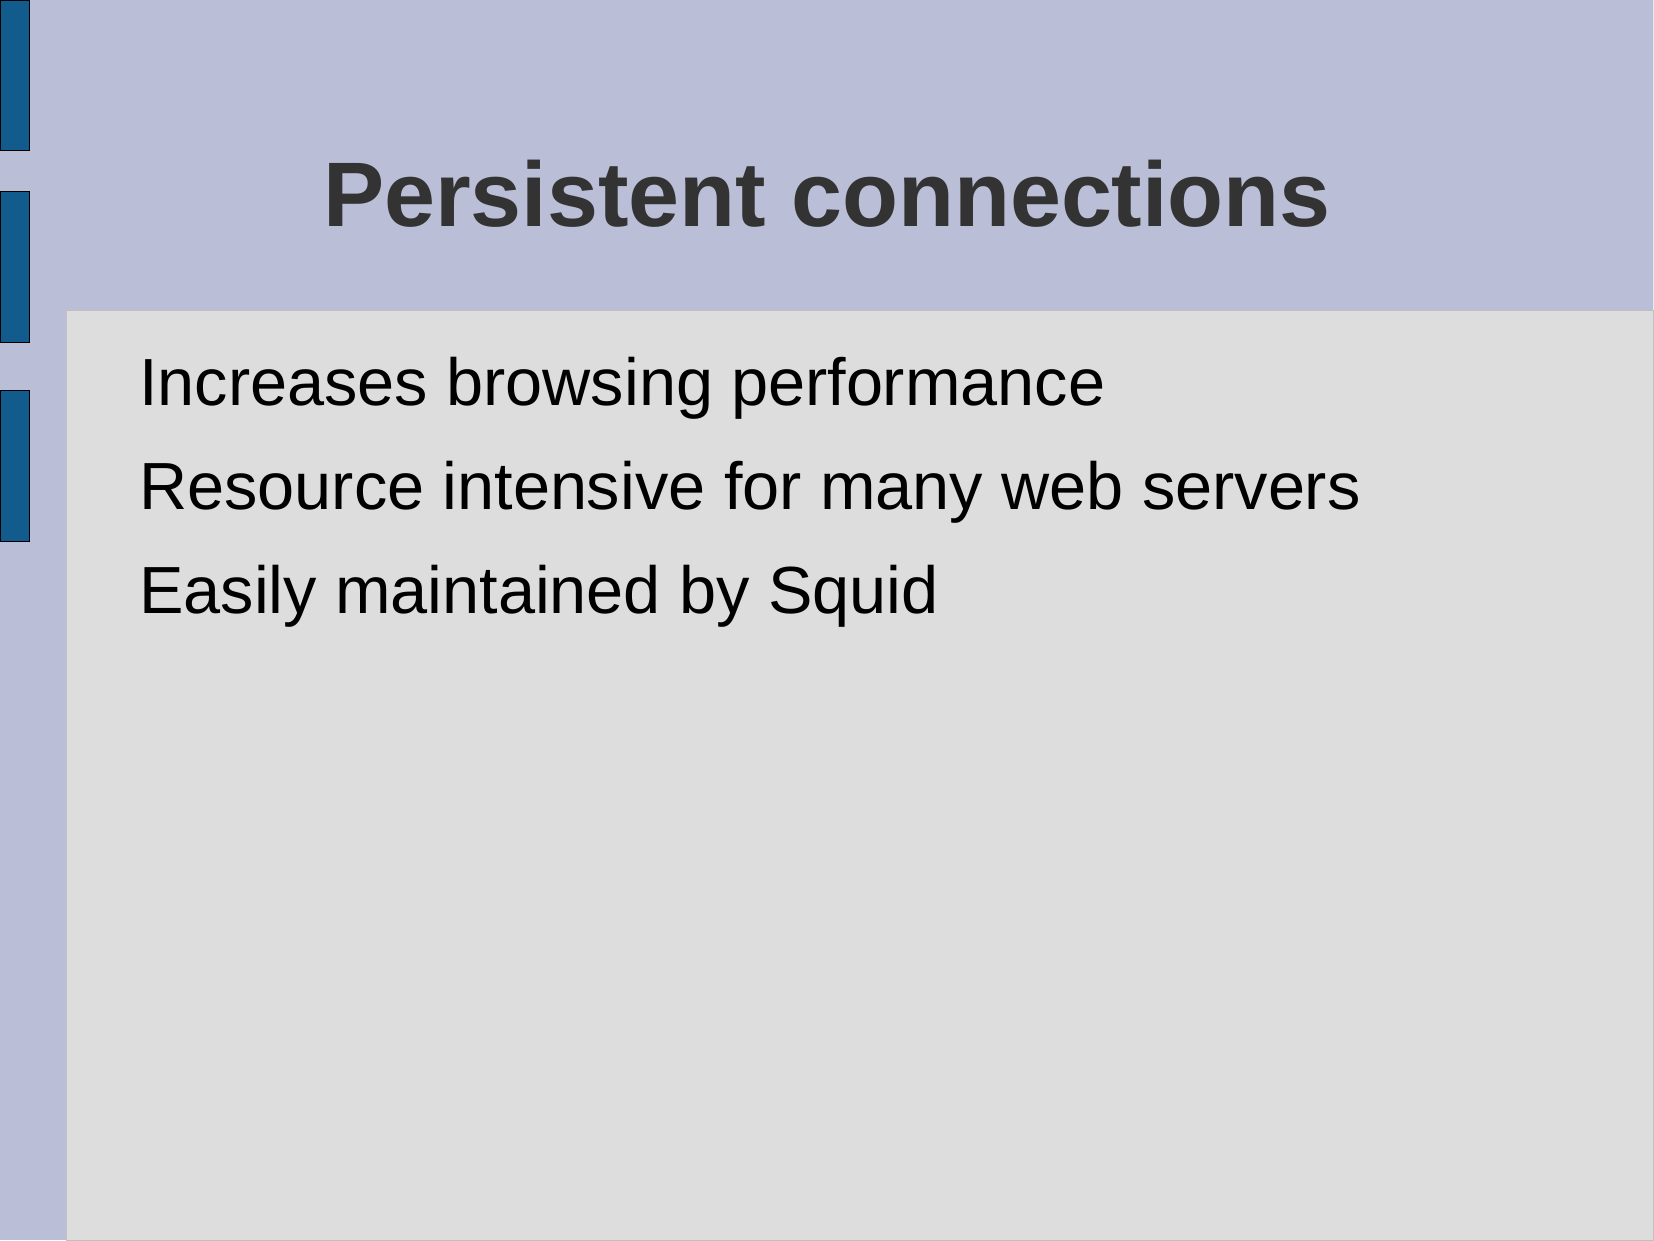

# Persistent connections
Increases browsing performance
Resource intensive for many web servers
Easily maintained by Squid